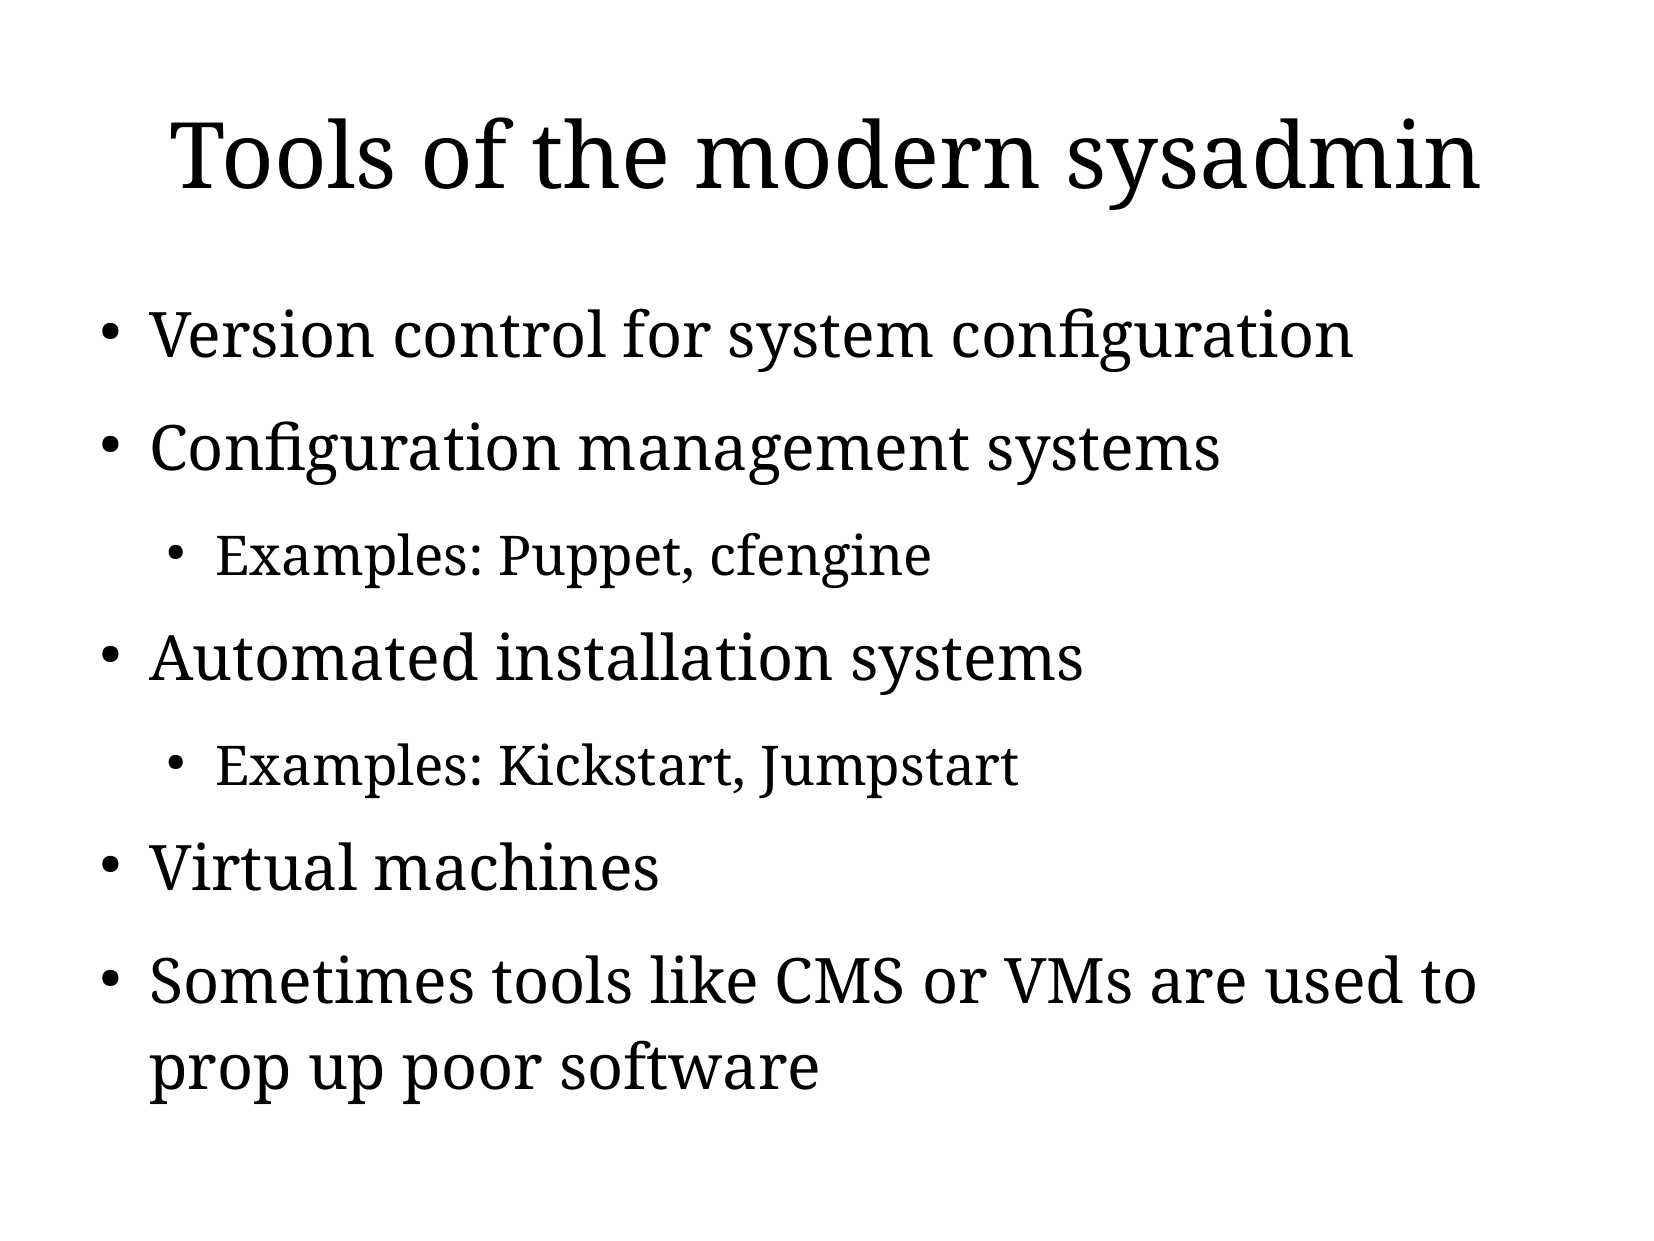

# Tools of the modern sysadmin
Version control for system configuration
Configuration management systems
Examples: Puppet, cfengine
Automated installation systems
Examples: Kickstart, Jumpstart
Virtual machines
Sometimes tools like CMS or VMs are used to prop up poor software